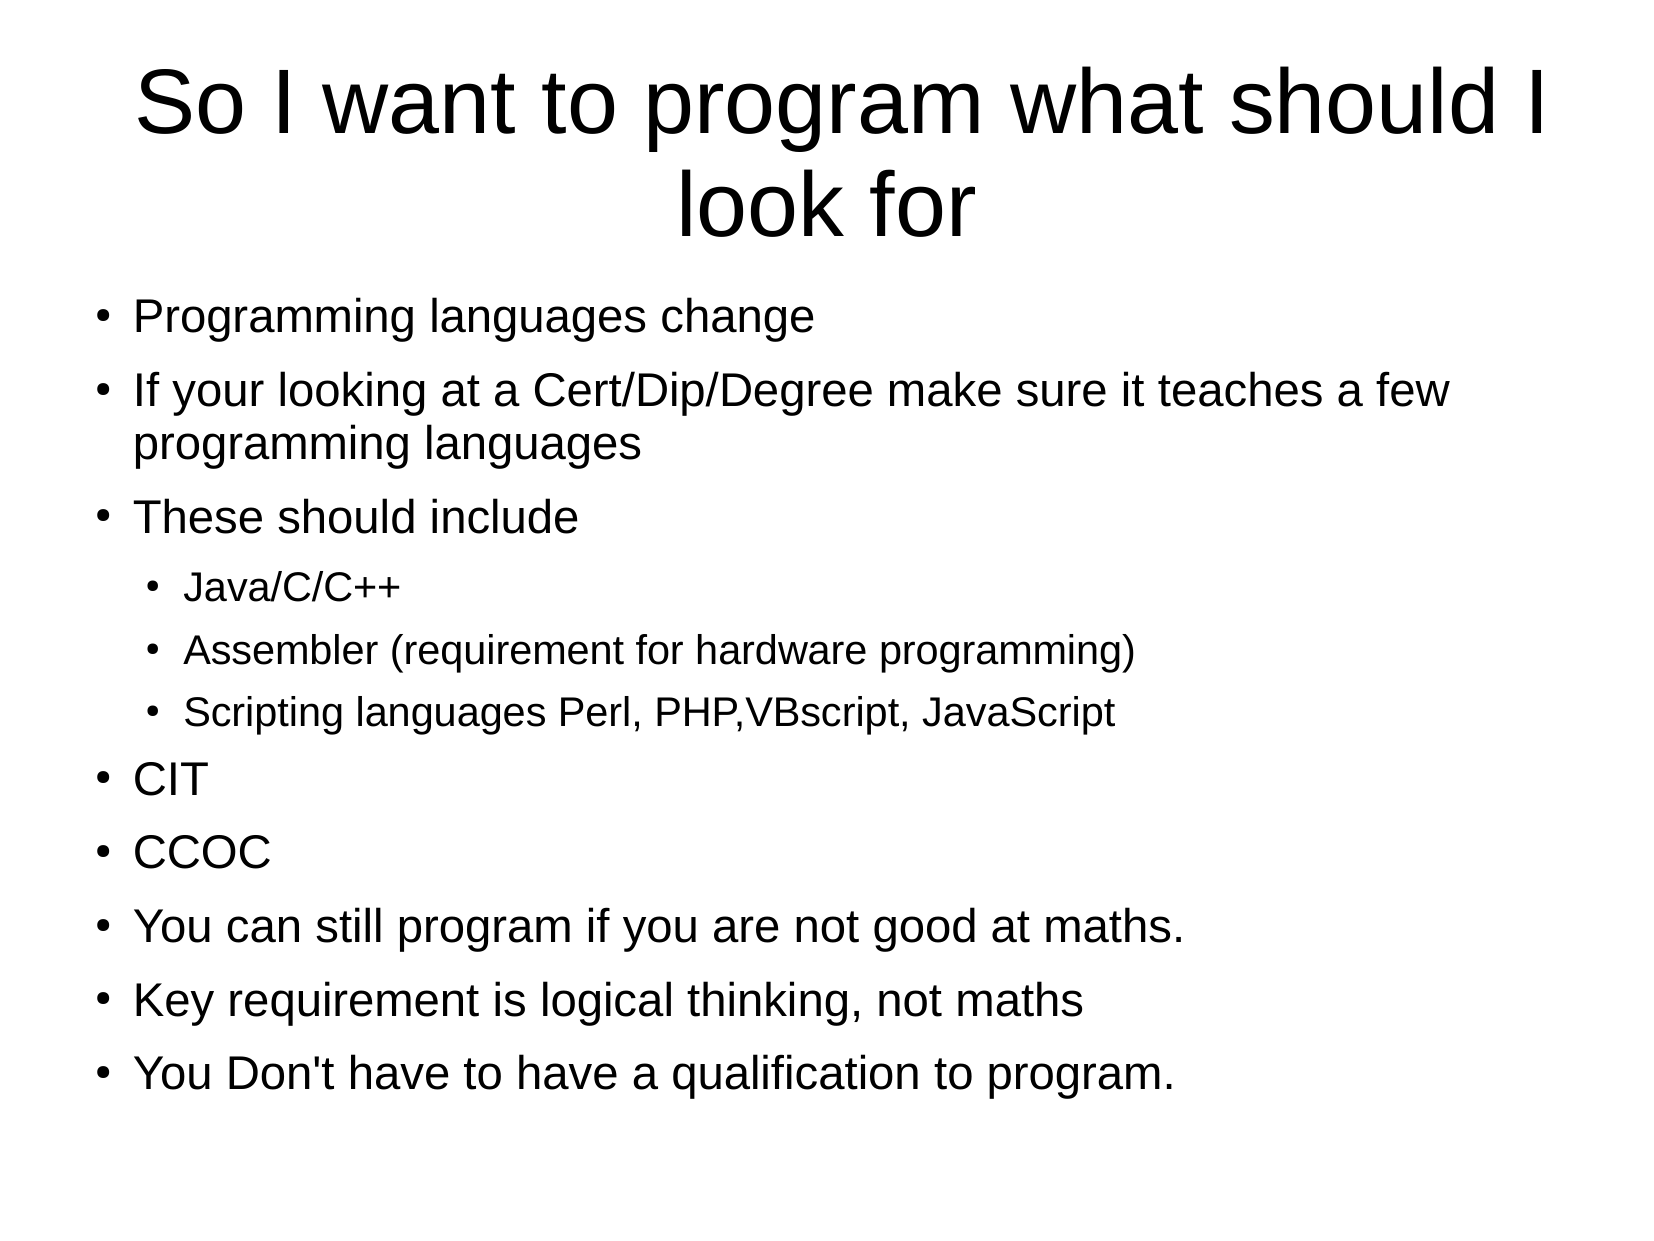

# So I want to program what should I look for
Programming languages change
If your looking at a Cert/Dip/Degree make sure it teaches a few programming languages
These should include
Java/C/C++
Assembler (requirement for hardware programming)
Scripting languages Perl, PHP,VBscript, JavaScript
CIT
CCOC
You can still program if you are not good at maths.
Key requirement is logical thinking, not maths
You Don't have to have a qualification to program.